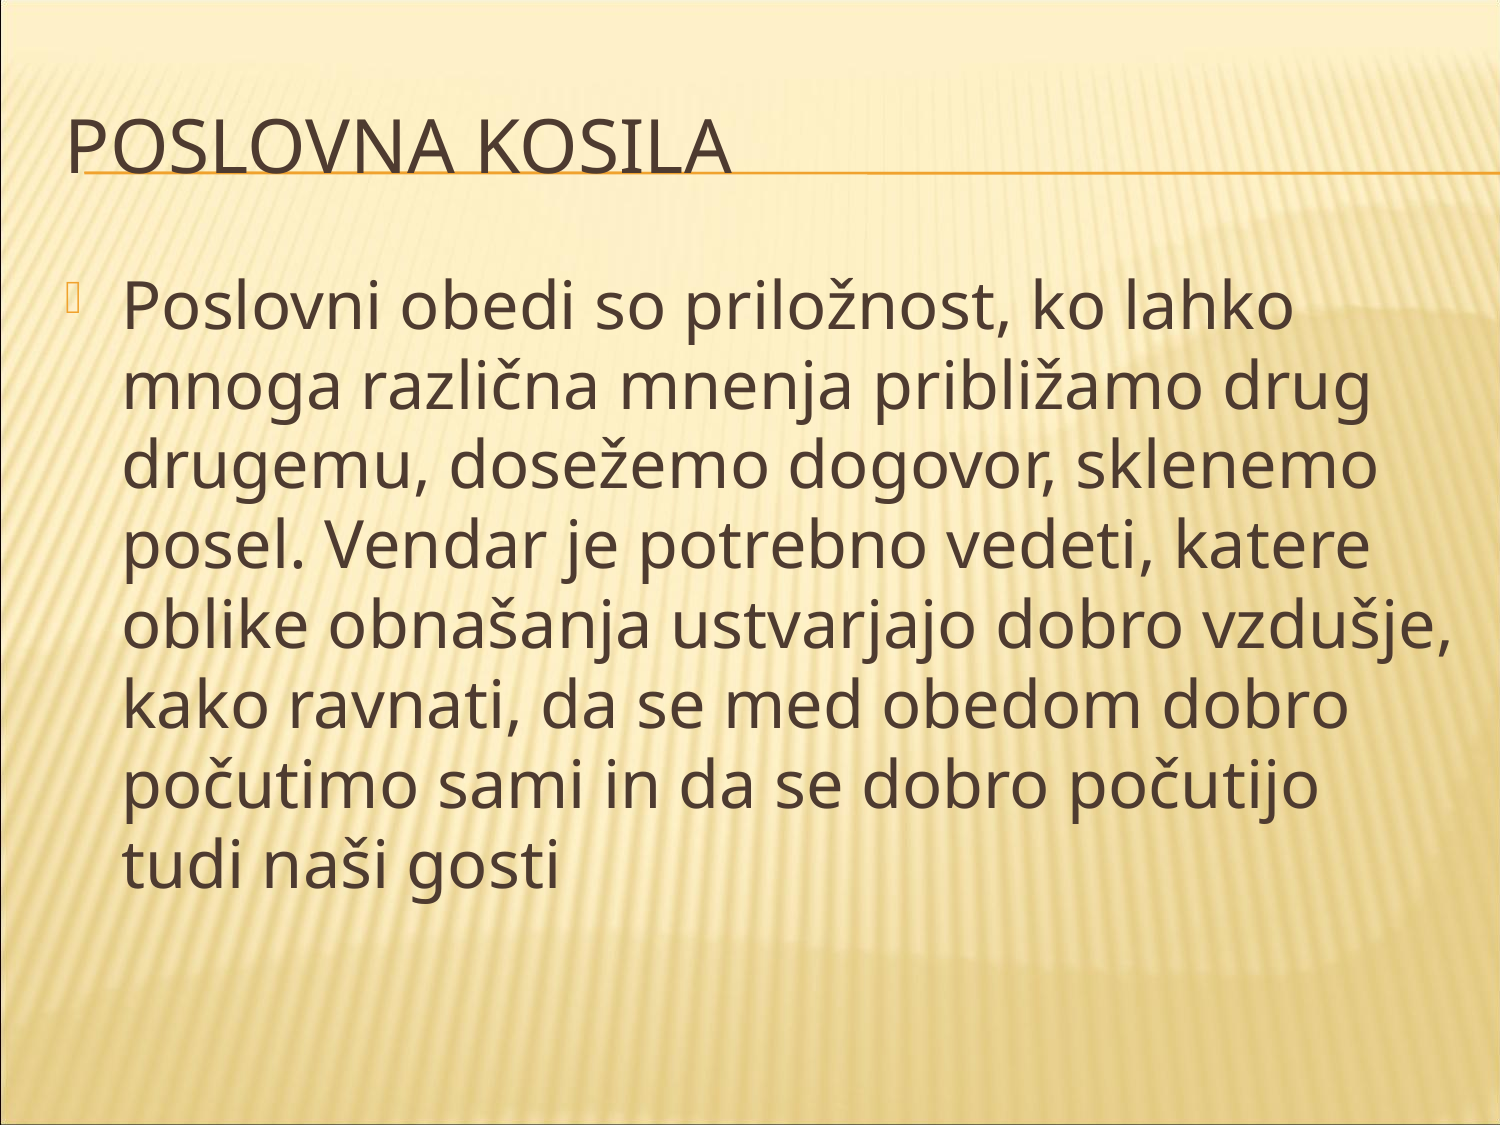

# Poslovna kosila
Poslovni obedi so priložnost, ko lahko mnoga različna mnenja približamo drug drugemu, dosežemo dogovor, sklenemo posel. Vendar je potrebno vedeti, katere oblike obnašanja ustvarjajo dobro vzdušje, kako ravnati, da se med obedom dobro počutimo sami in da se dobro počutijo tudi naši gosti